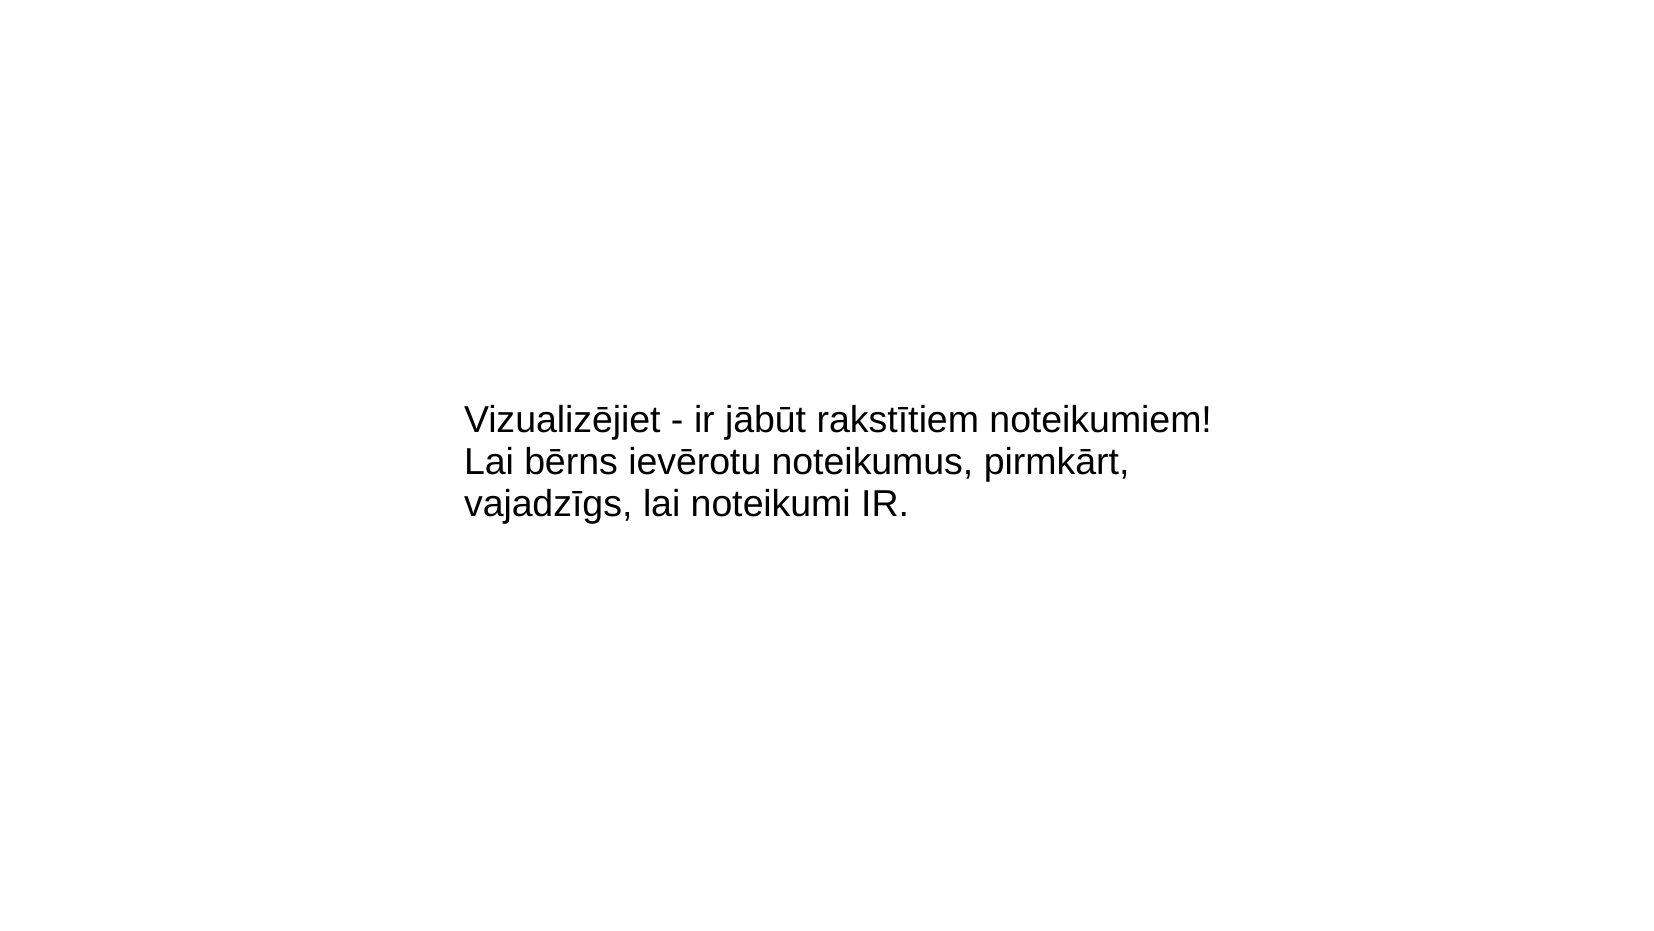

Vizualizējiet - ir jābūt rakstītiem noteikumiem!
Lai bērns ievērotu noteikumus, pirmkārt,
vajadzīgs, lai noteikumi IR.